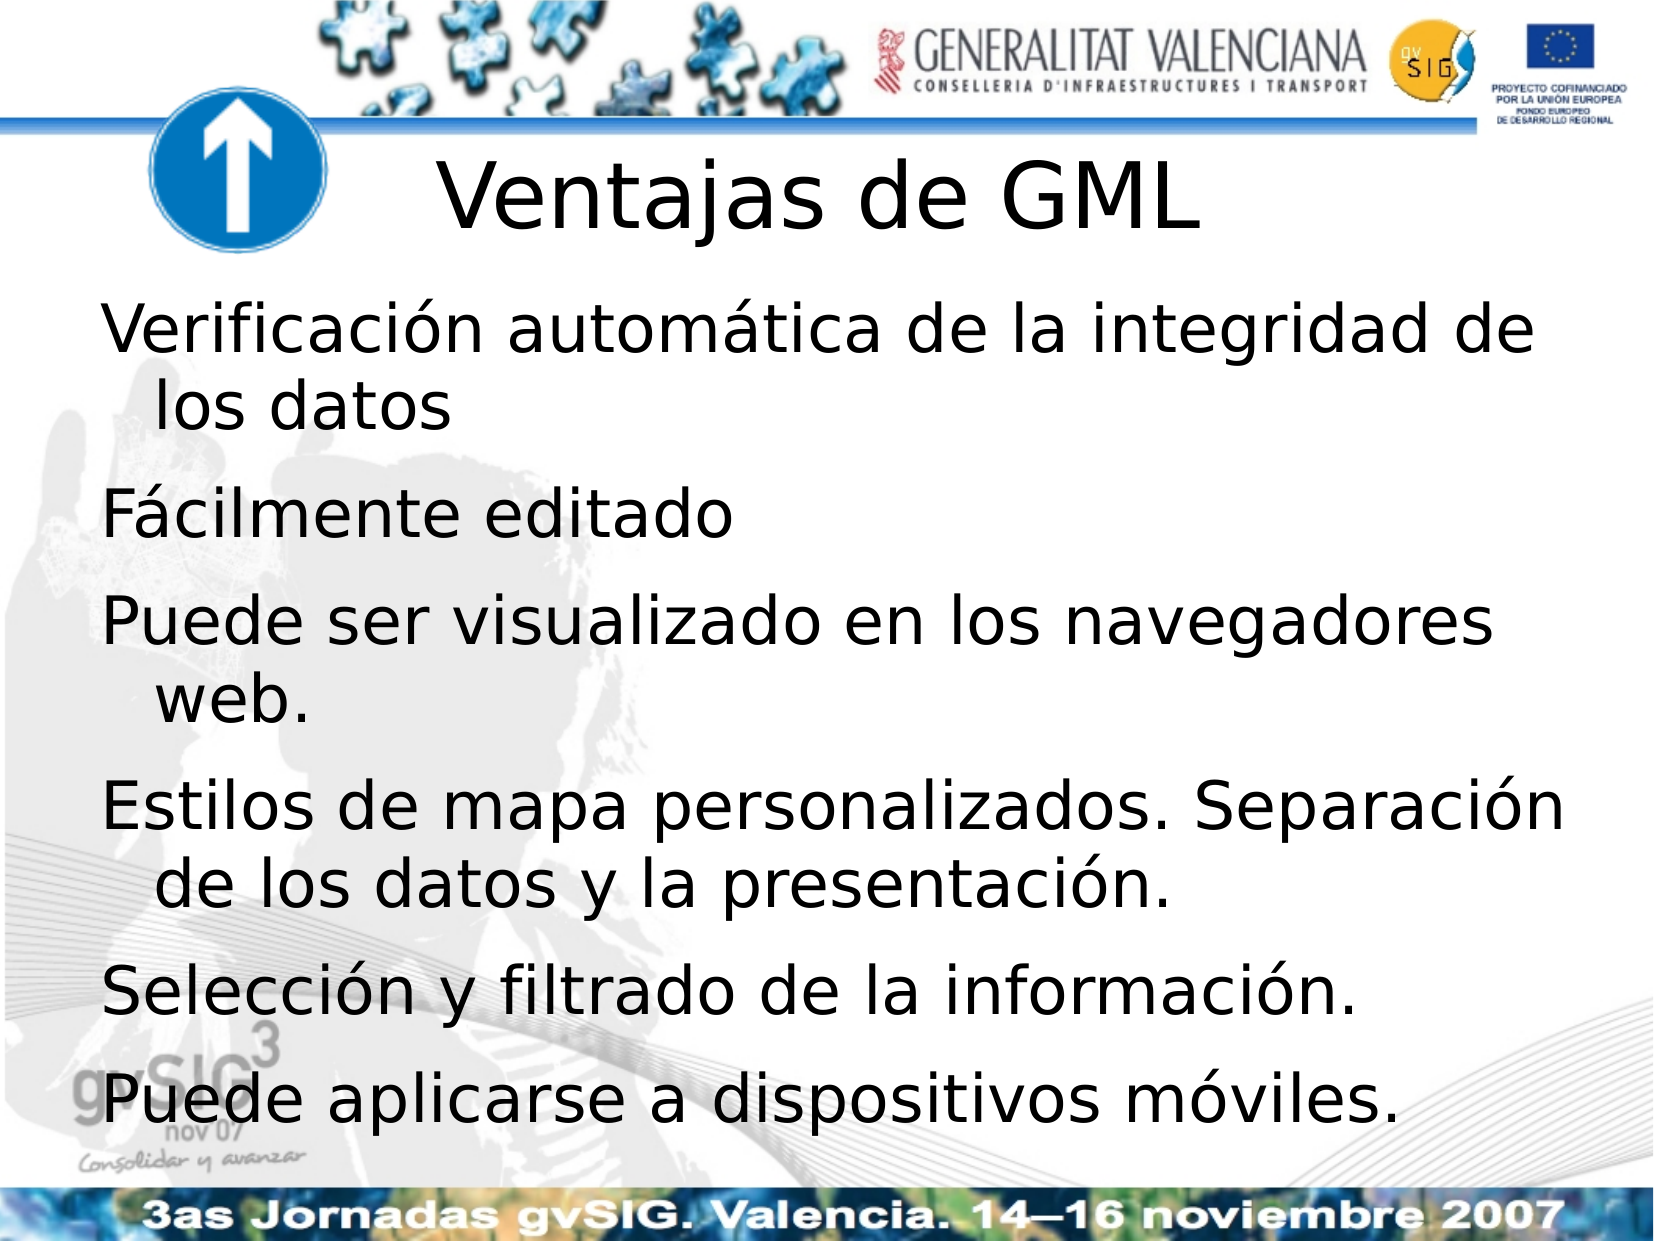

# Ventajas de GML
Verificación automática de la integridad de los datos
Fácilmente editado
Puede ser visualizado en los navegadores web.
Estilos de mapa personalizados. Separación de los datos y la presentación.
Selección y filtrado de la información.
Puede aplicarse a dispositivos móviles.